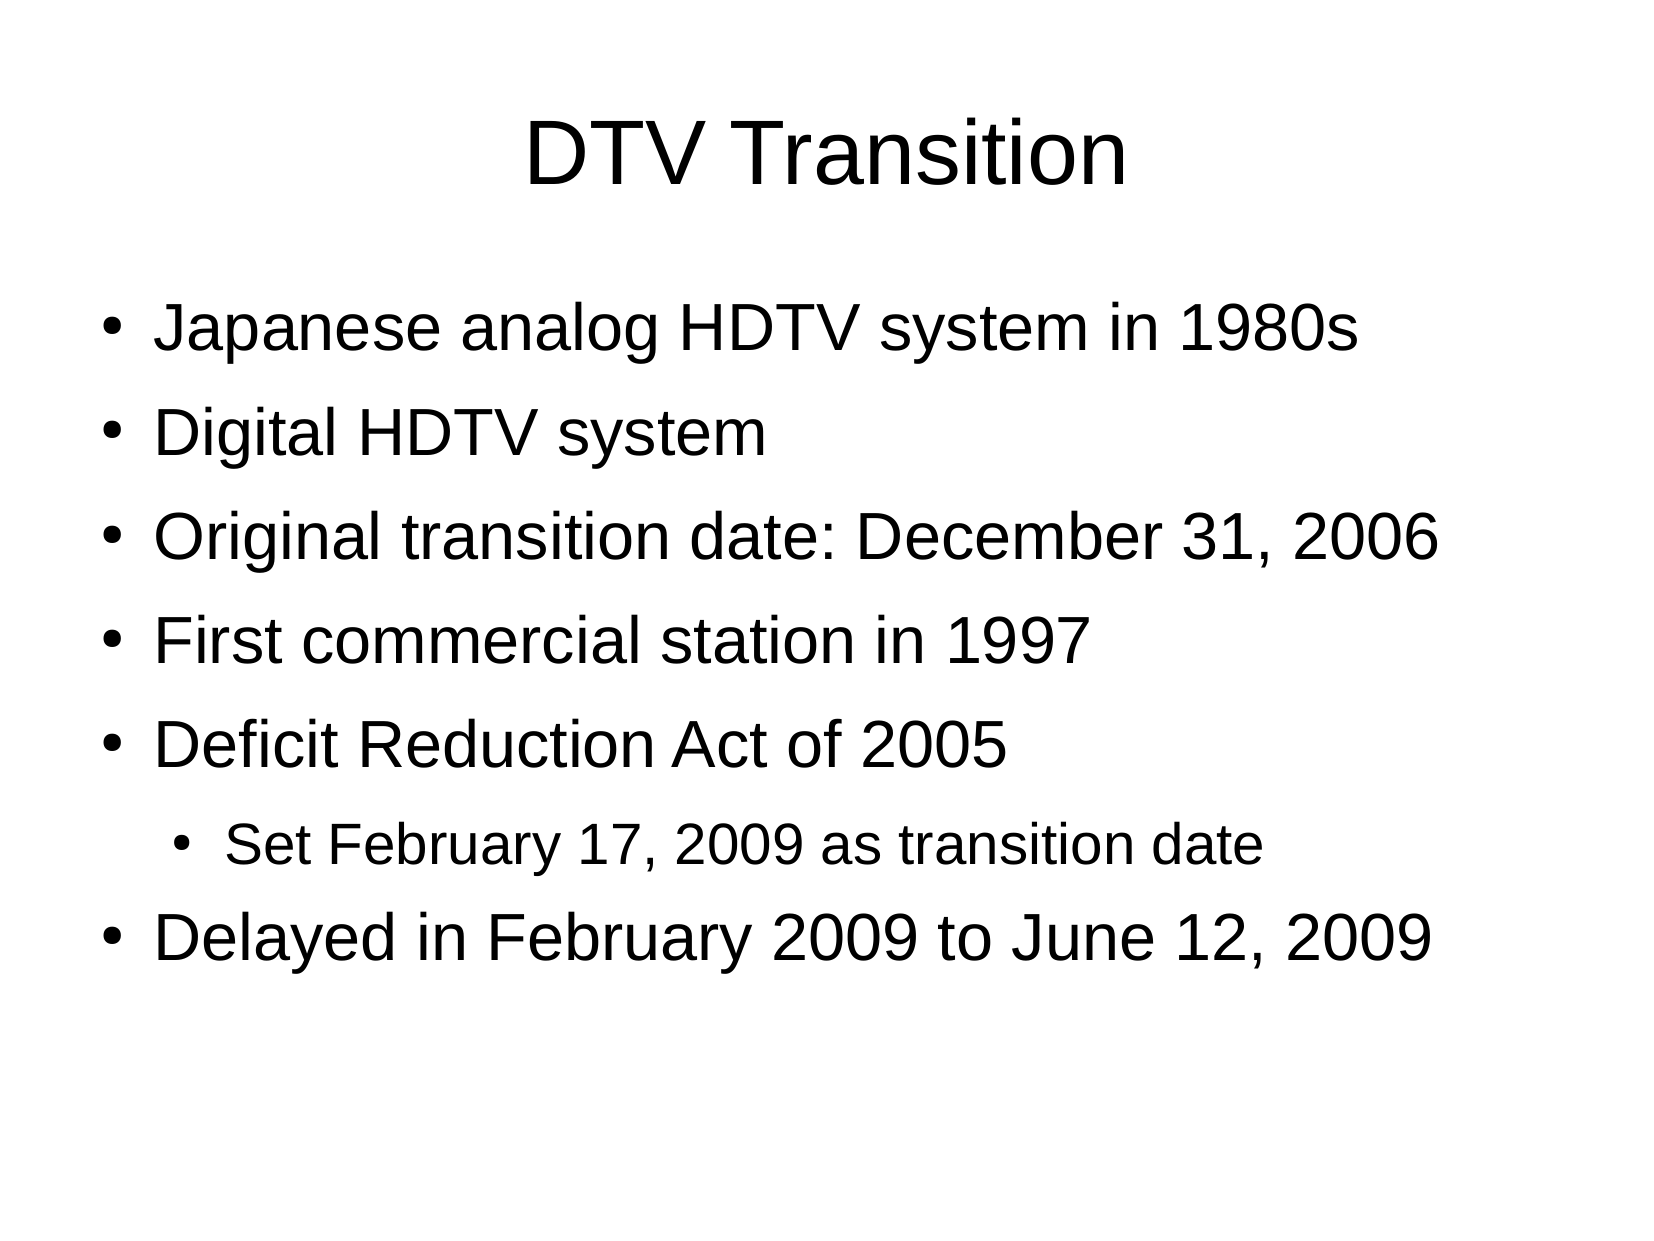

# DTV Transition
Japanese analog HDTV system in 1980s
Digital HDTV system
Original transition date: December 31, 2006
First commercial station in 1997
Deficit Reduction Act of 2005
Set February 17, 2009 as transition date
Delayed in February 2009 to June 12, 2009